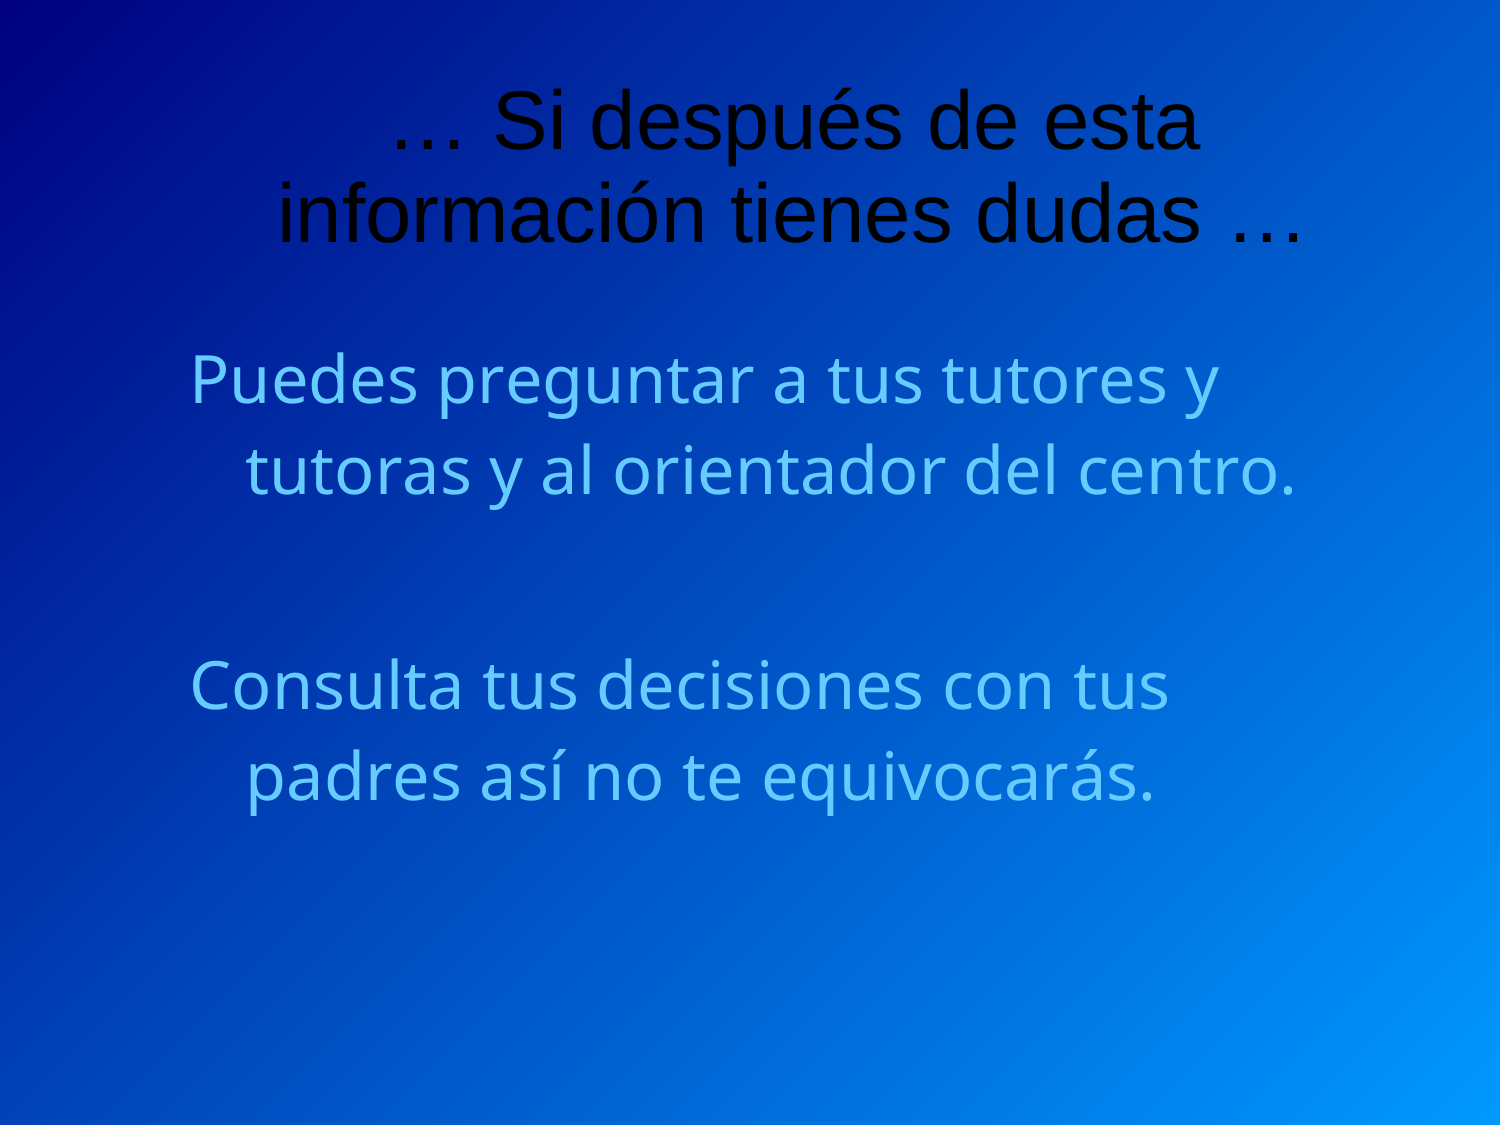

# … Si después de esta información tienes dudas …
Puedes preguntar a tus tutores y tutoras y al orientador del centro.
Consulta tus decisiones con tus padres así no te equivocarás.